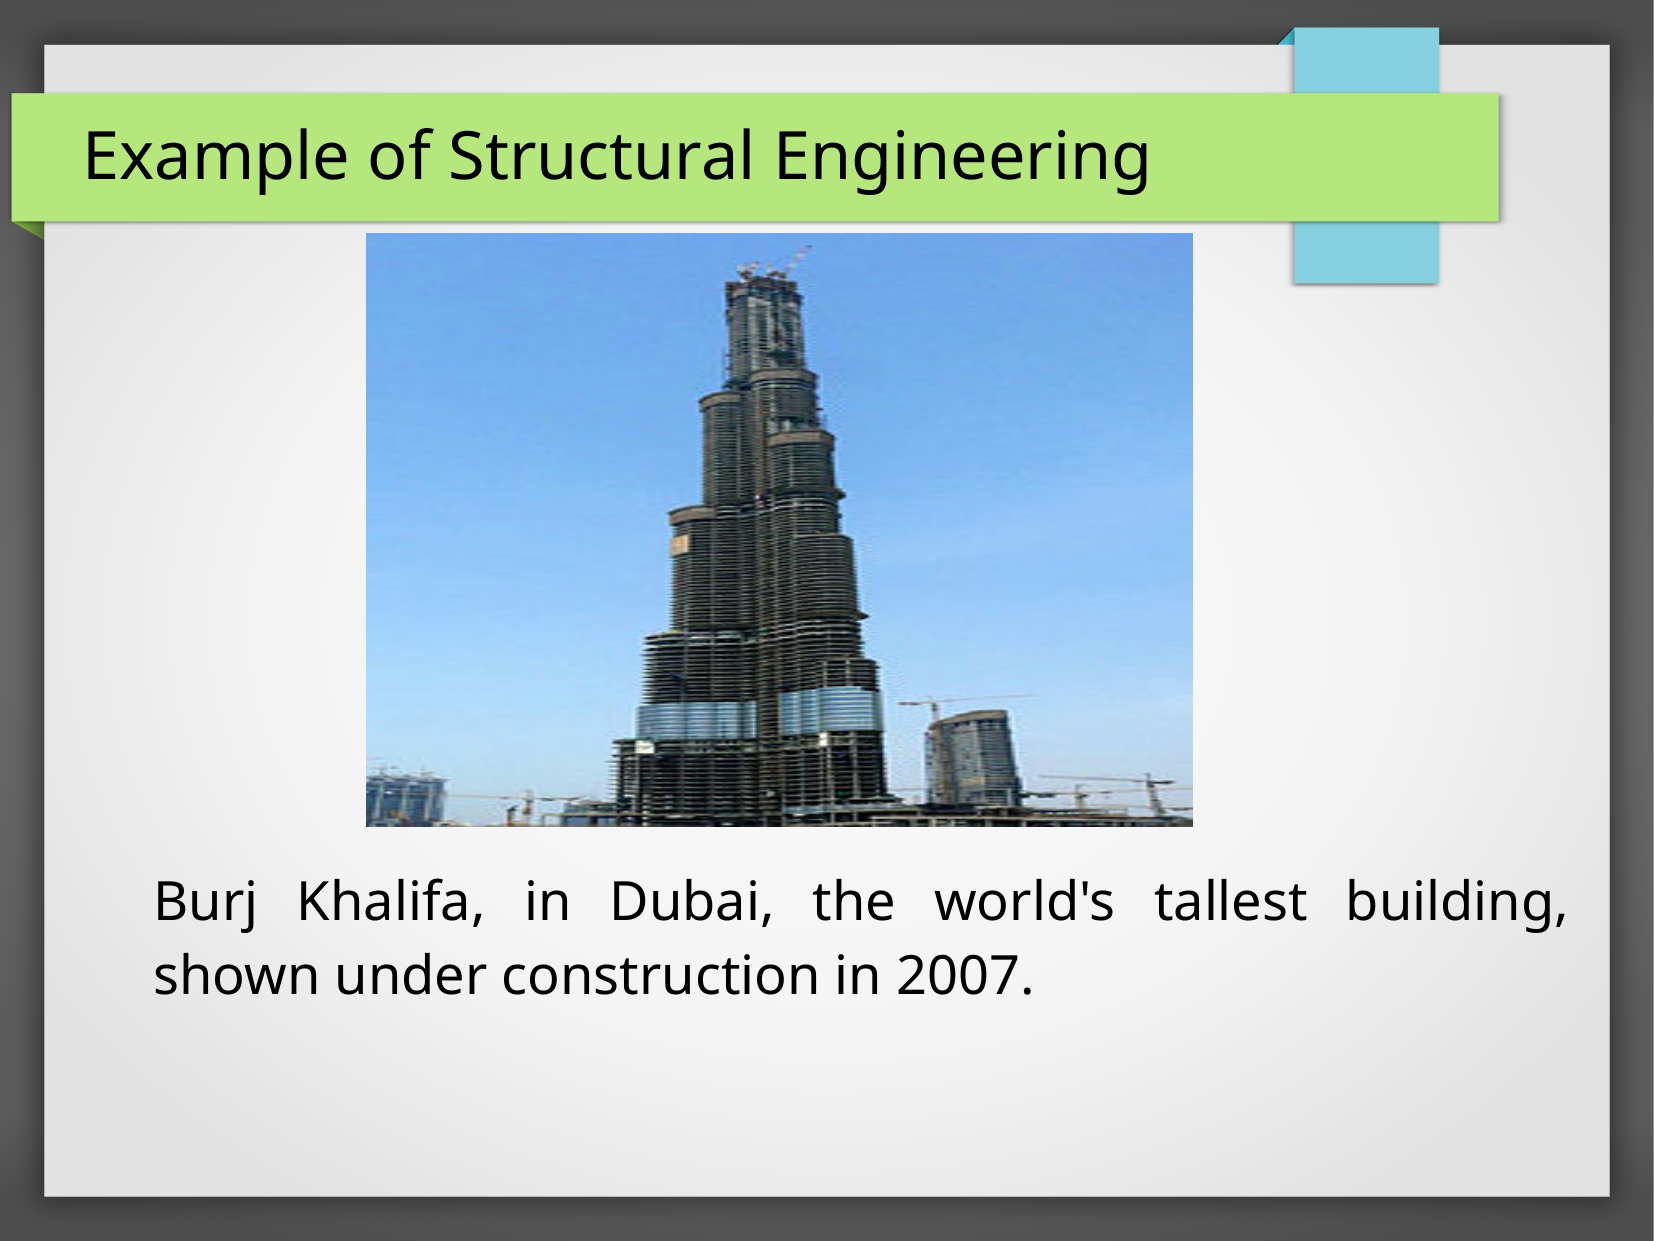

# Example of Structural Engineering
Burj Khalifa, in Dubai, the world's tallest building, shown under construction in 2007.